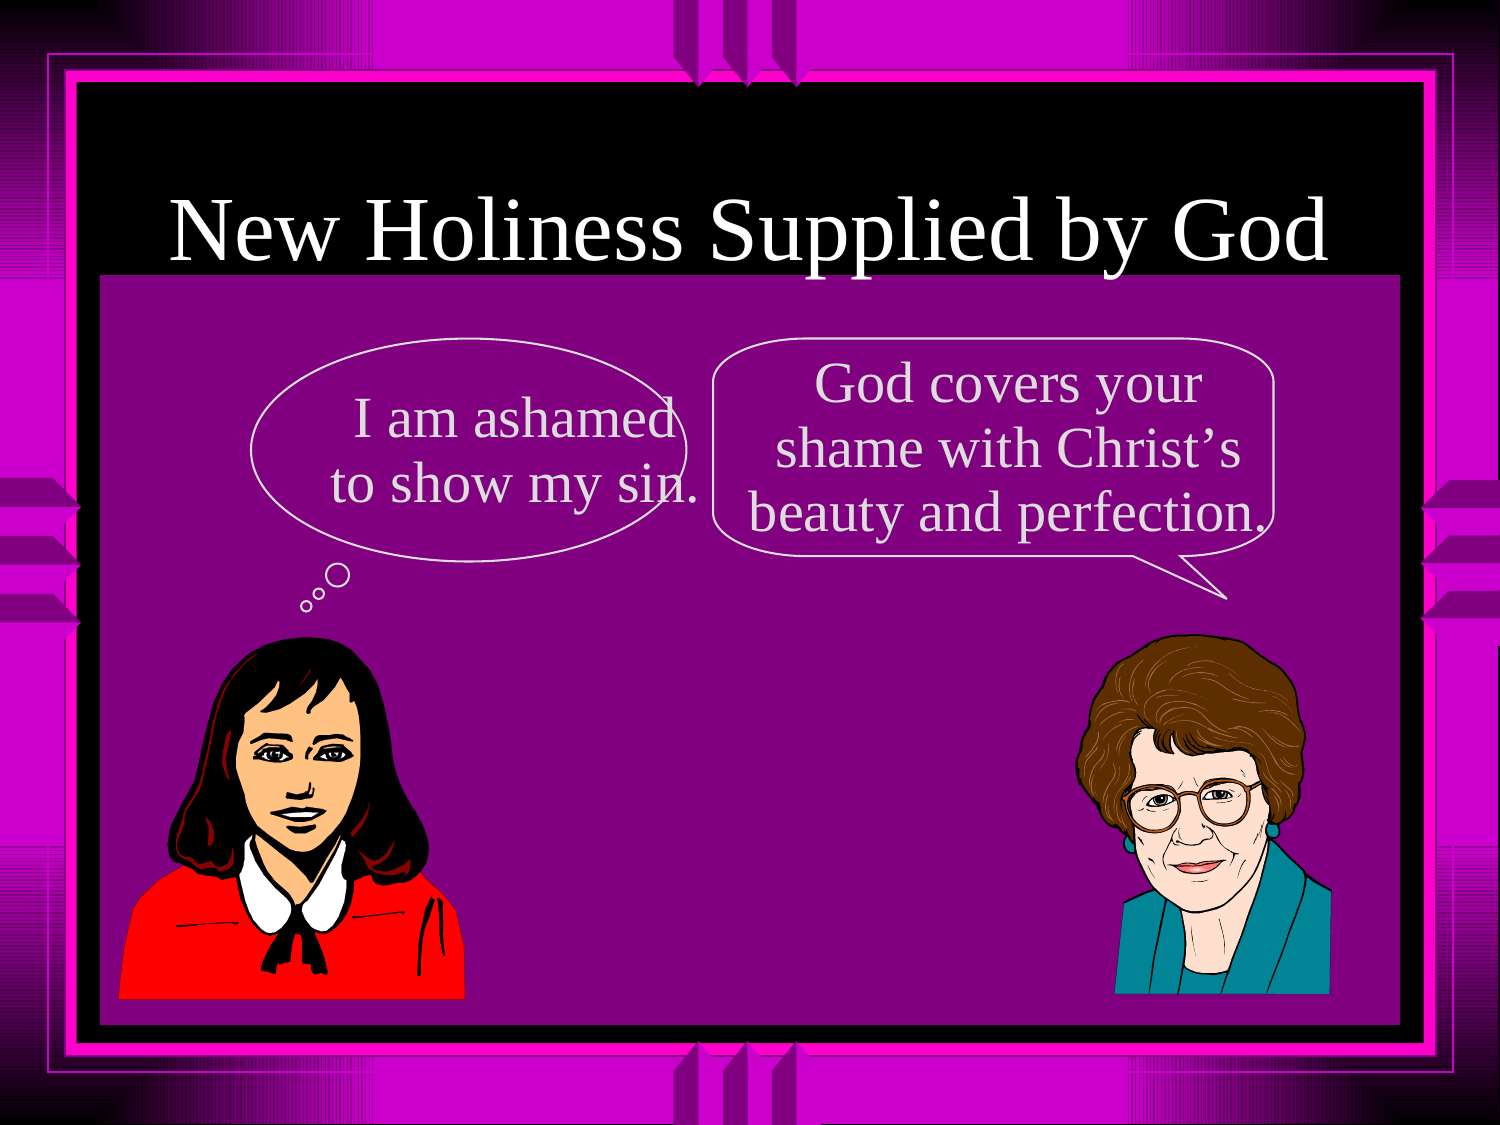

# New Holiness Supplied by God
I am ashamed
to show my sin.
God covers your
shame with Christ’s
beauty and perfection.